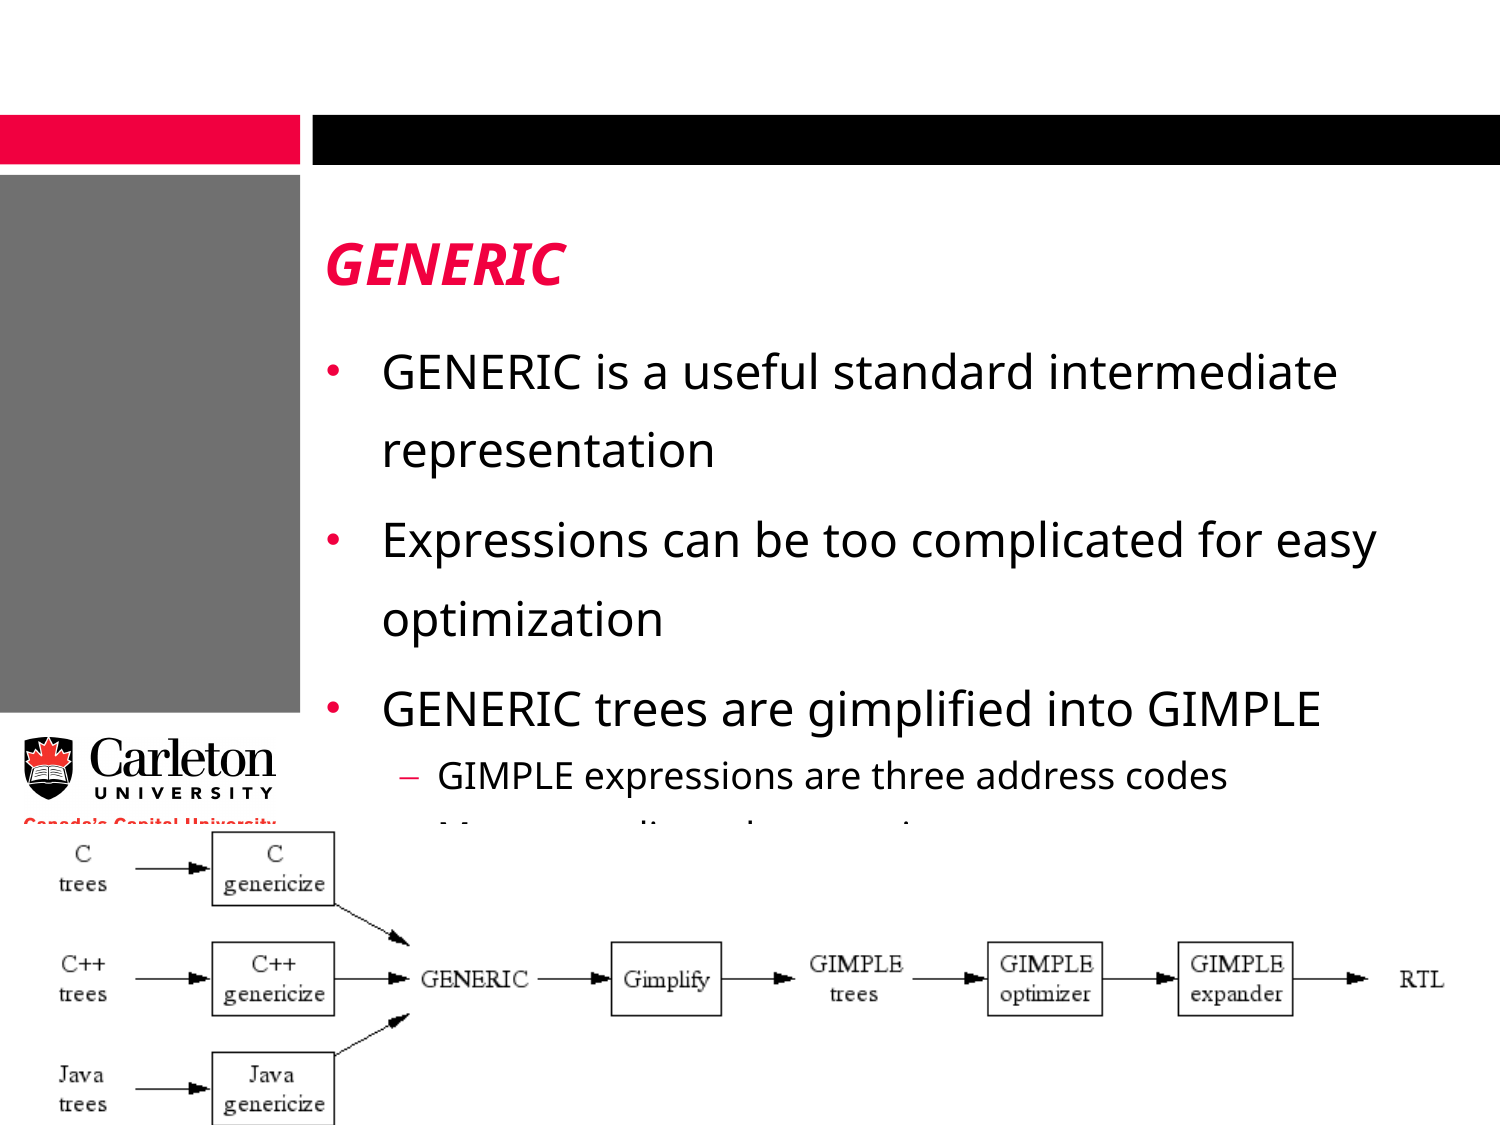

# GENERIC
GENERIC is a useful standard intermediate representation
Expressions can be too complicated for easy optimization
GENERIC trees are gimplified into GIMPLE
GIMPLE expressions are three address codes
More complicated expressions generate temporary variables
14